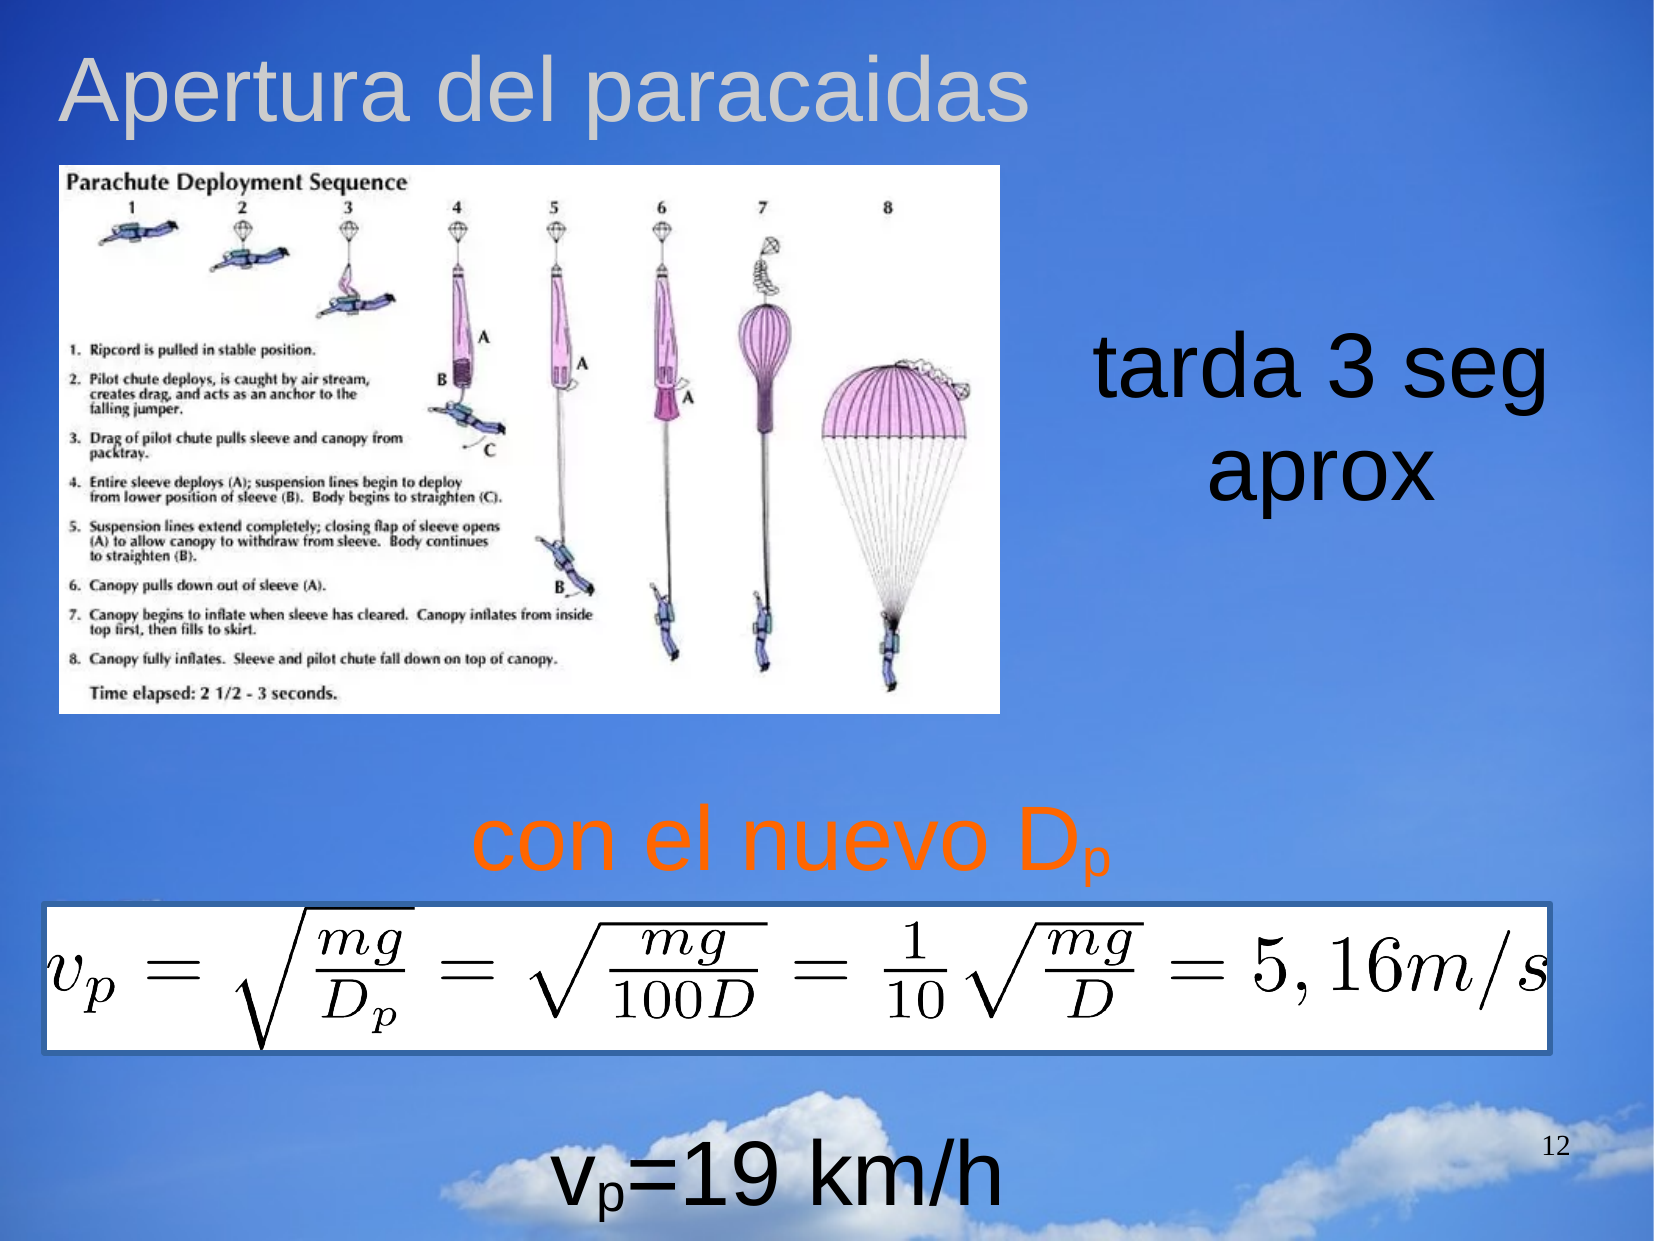

# Apertura del paracaidas
tarda 3 seg
aprox
con el nuevo Dp
vp=19 km/h
12